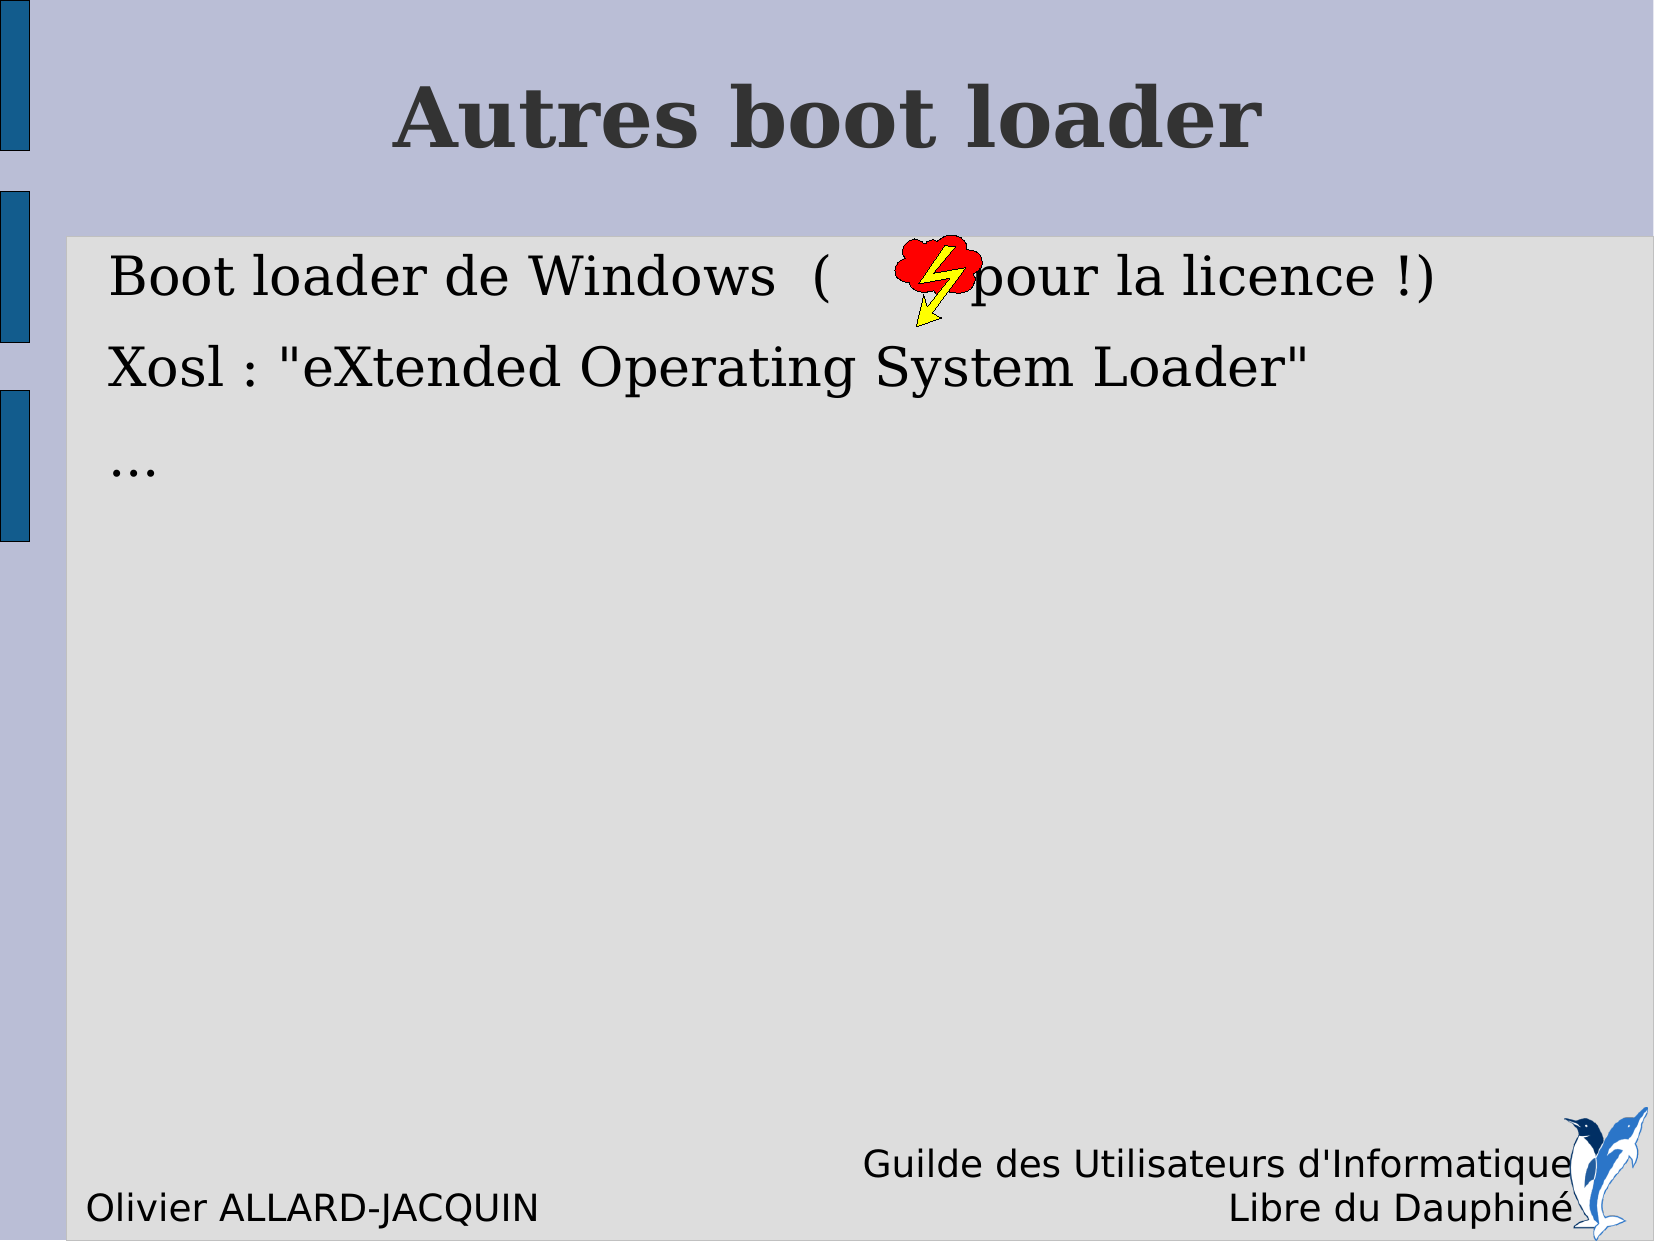

# Autres boot loader
Boot loader de Windows ( pour la licence !)
Xosl : "eXtended Operating System Loader"
...